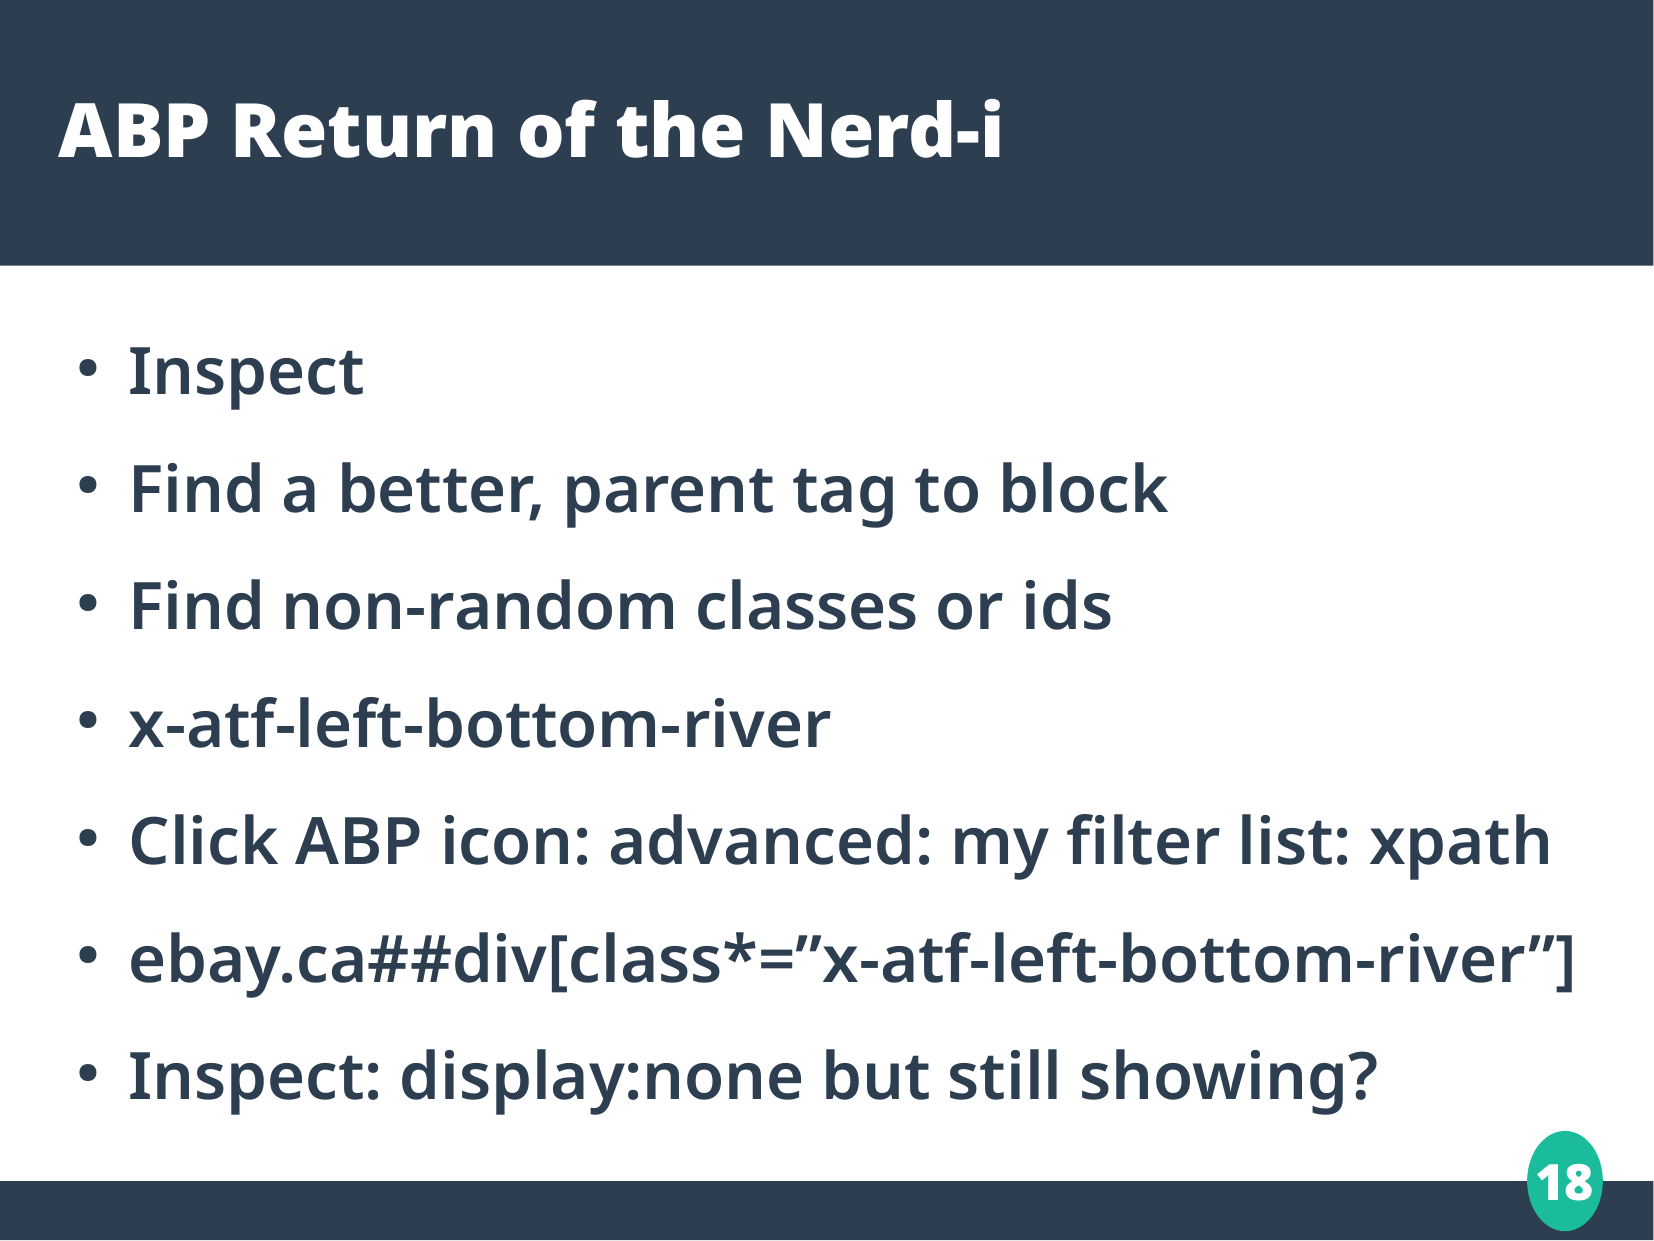

# ABP Return of the Nerd-i
Inspect
Find a better, parent tag to block
Find non-random classes or ids
x-atf-left-bottom-river
Click ABP icon: advanced: my filter list: xpath
ebay.ca##div[class*=”x-atf-left-bottom-river”]
Inspect: display:none but still showing?